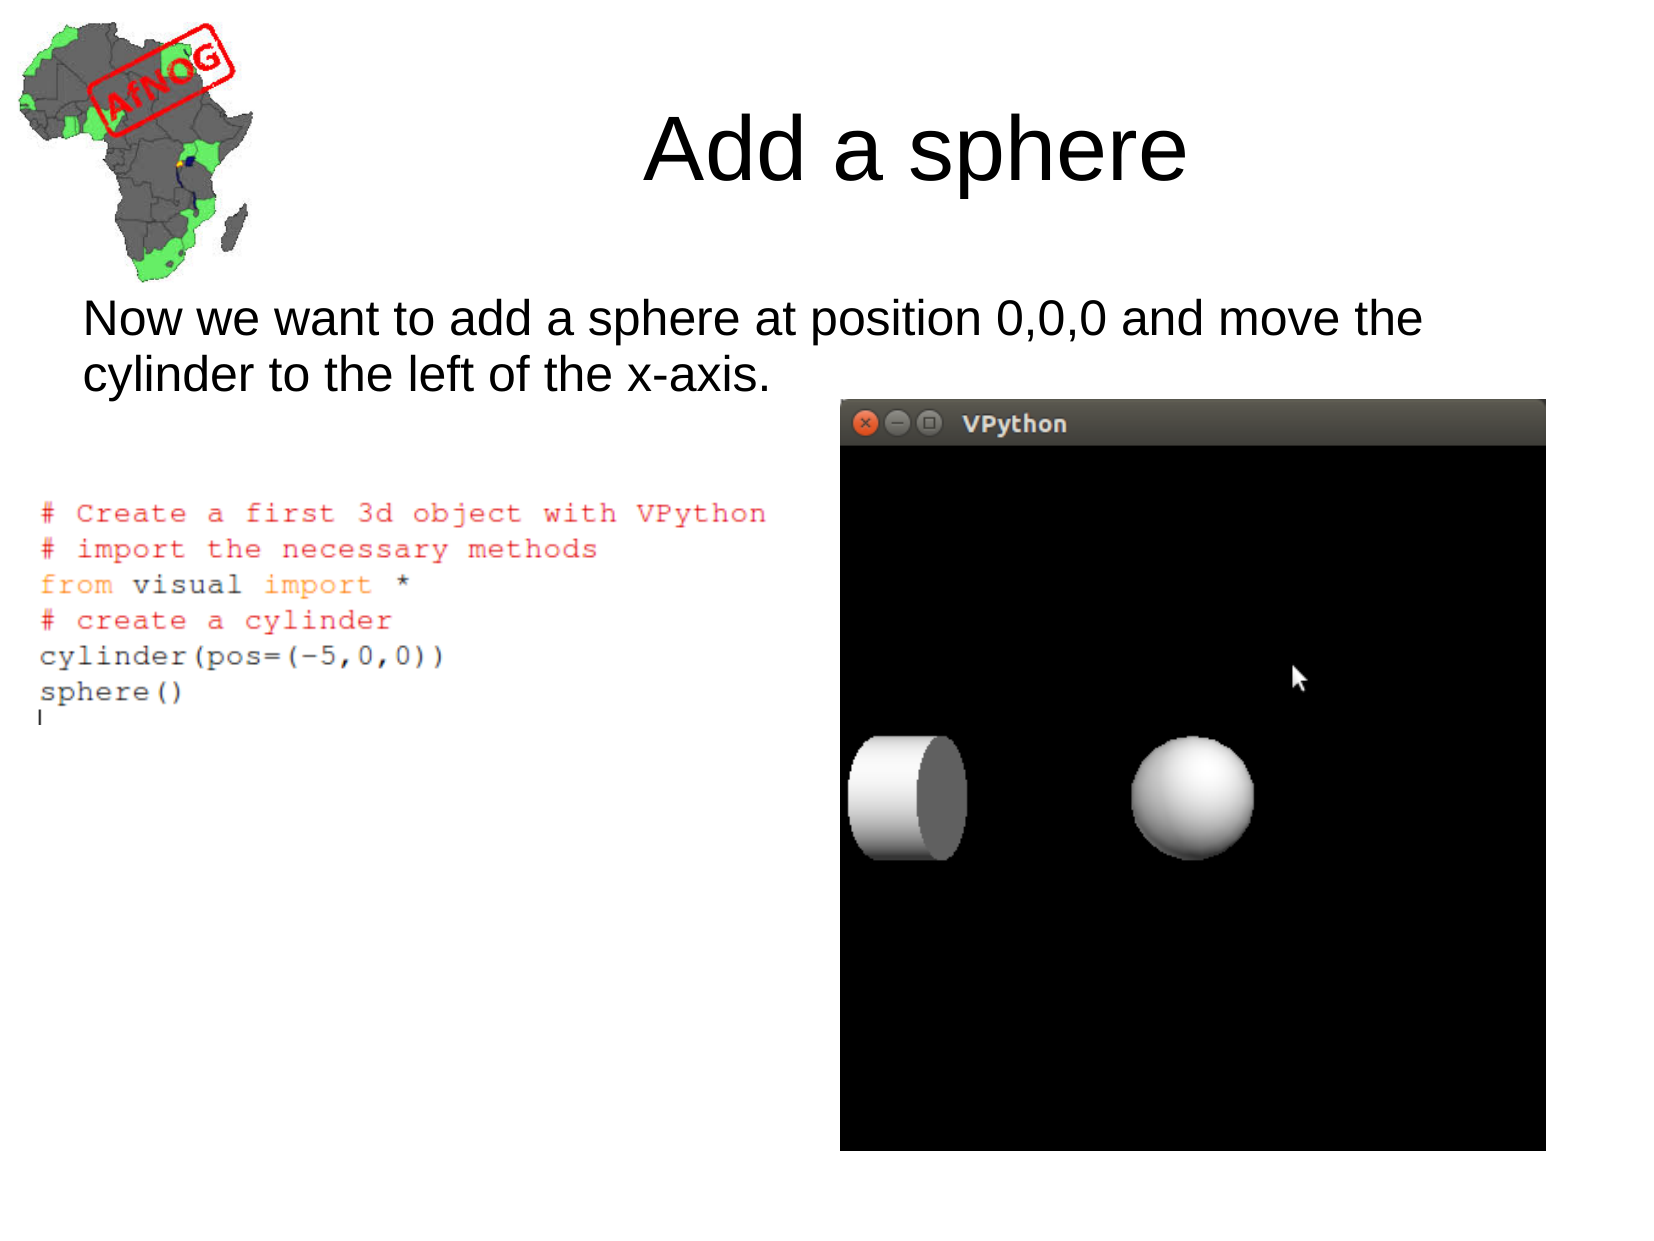

# Add a sphere
Now we want to add a sphere at position 0,0,0 and move the cylinder to the left of the x-axis.